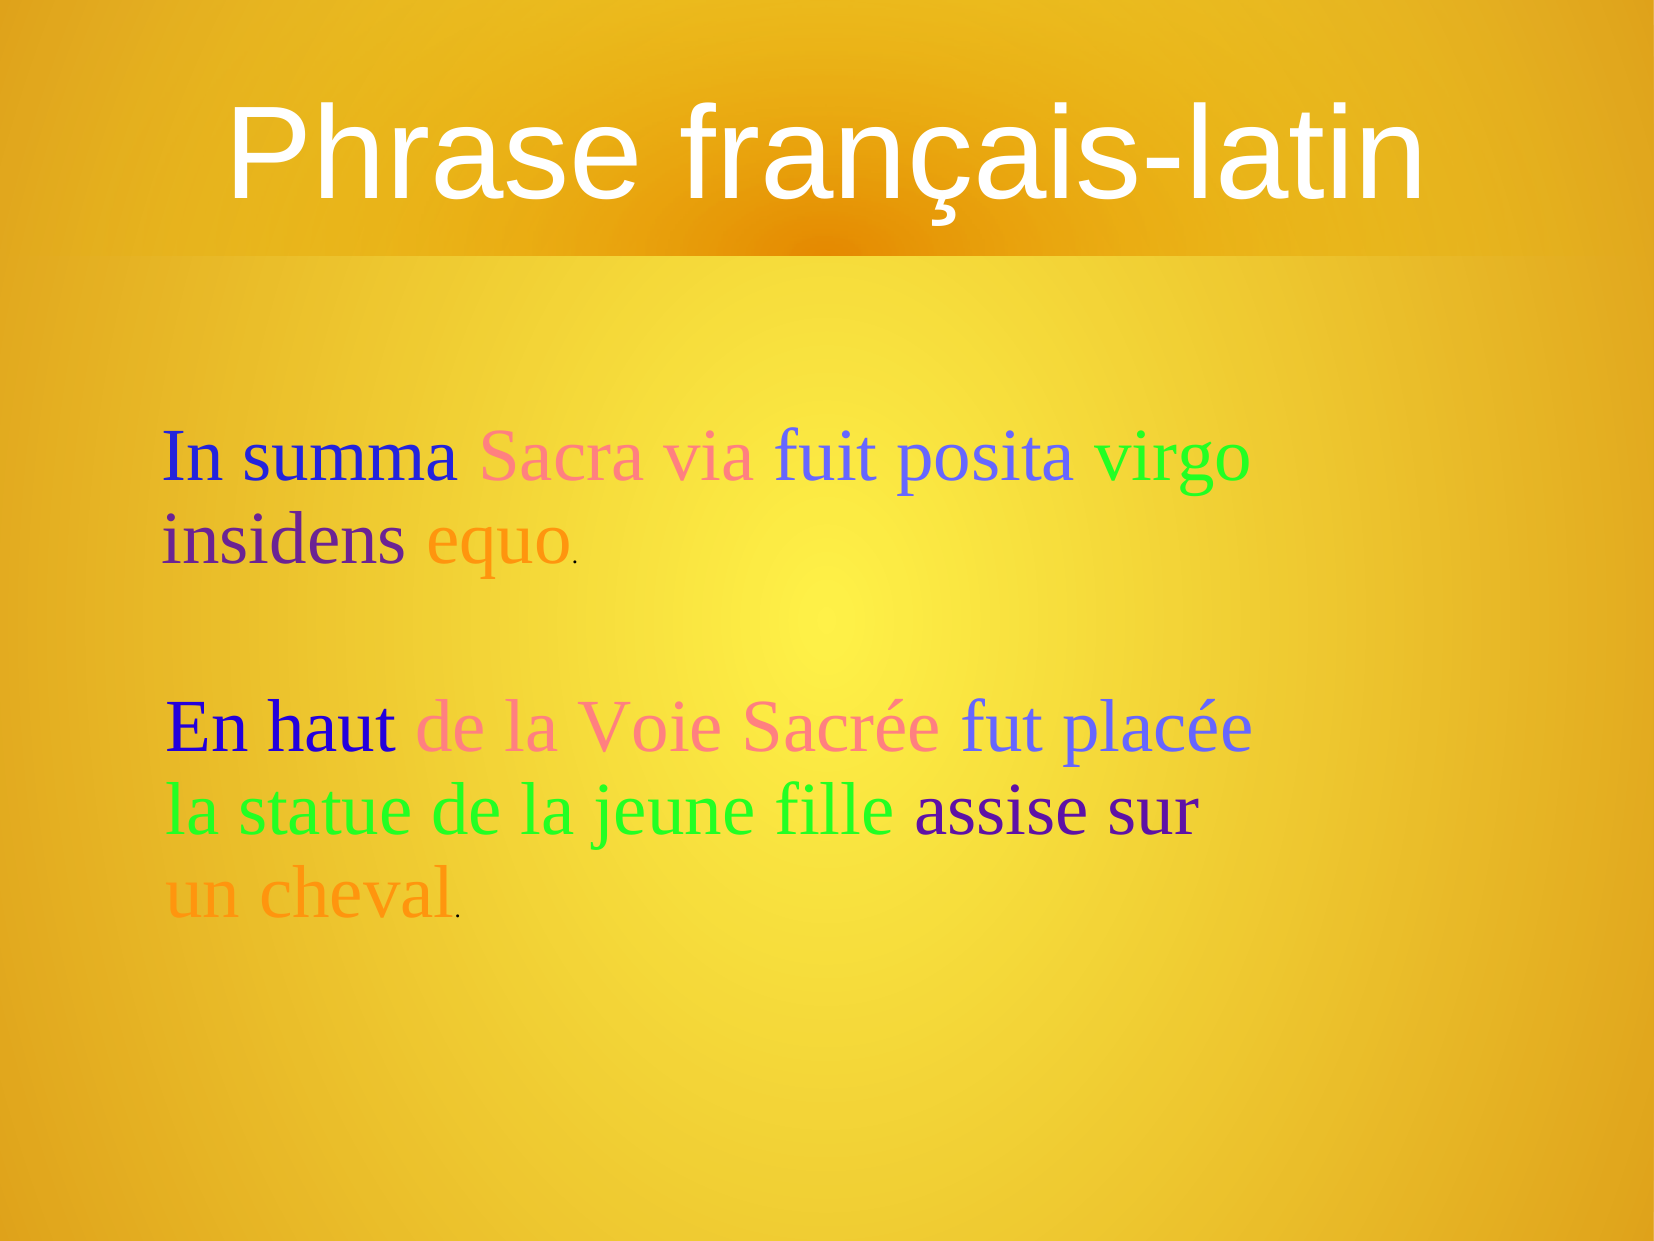

# Phrase français-latin
In summa Sacra via fuit posita virgo insidens equo.
En haut de la Voie Sacrée fut placée la statue de la jeune fille assise sur un cheval.